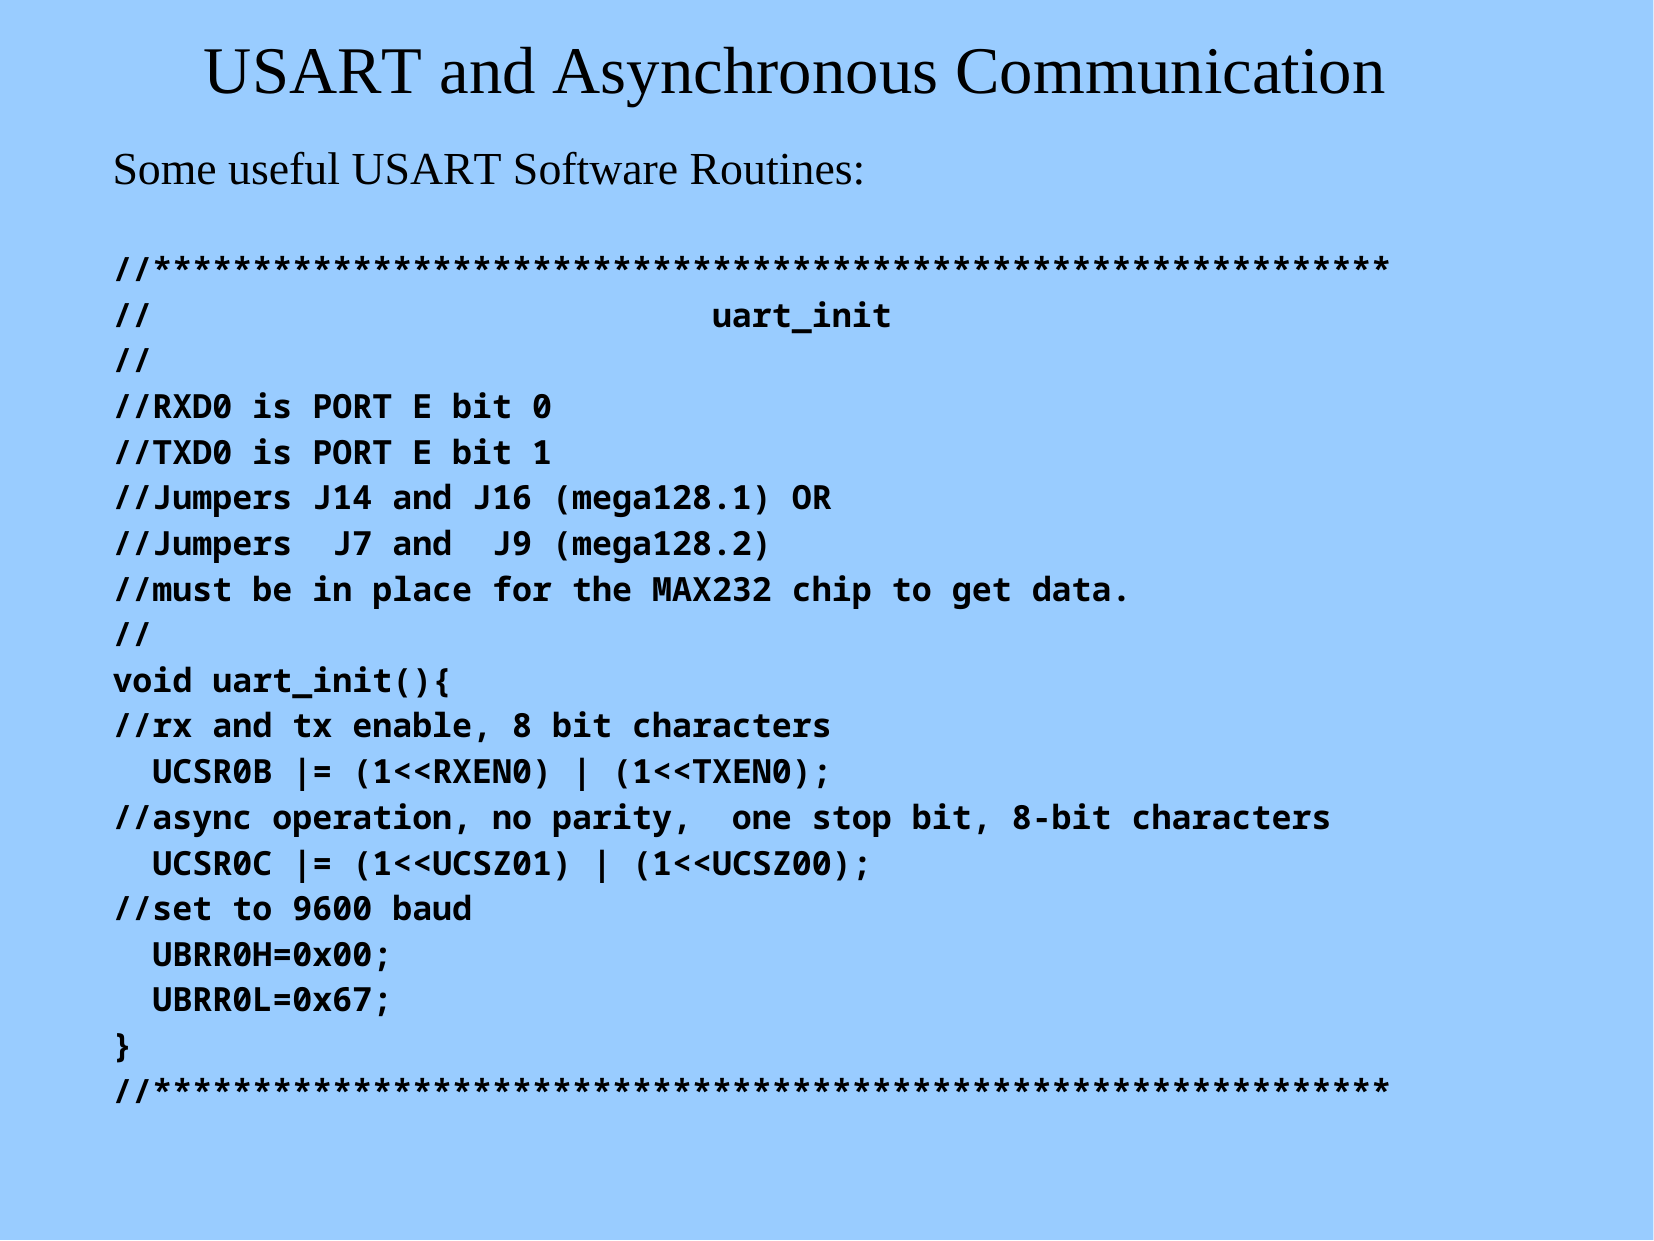

USART and Asynchronous Communication
Some useful USART Software Routines:
//**************************************************************
// uart_init
//
//RXD0 is PORT E bit 0
//TXD0 is PORT E bit 1
//Jumpers J14 and J16 (mega128.1) OR
//Jumpers J7 and J9 (mega128.2)
//must be in place for the MAX232 chip to get data.
//
void uart_init(){
//rx and tx enable, 8 bit characters
 UCSR0B |= (1<<RXEN0) | (1<<TXEN0);
//async operation, no parity, one stop bit, 8-bit characters
 UCSR0C |= (1<<UCSZ01) | (1<<UCSZ00);
//set to 9600 baud
 UBRR0H=0x00;
 UBRR0L=0x67;
}
//**************************************************************